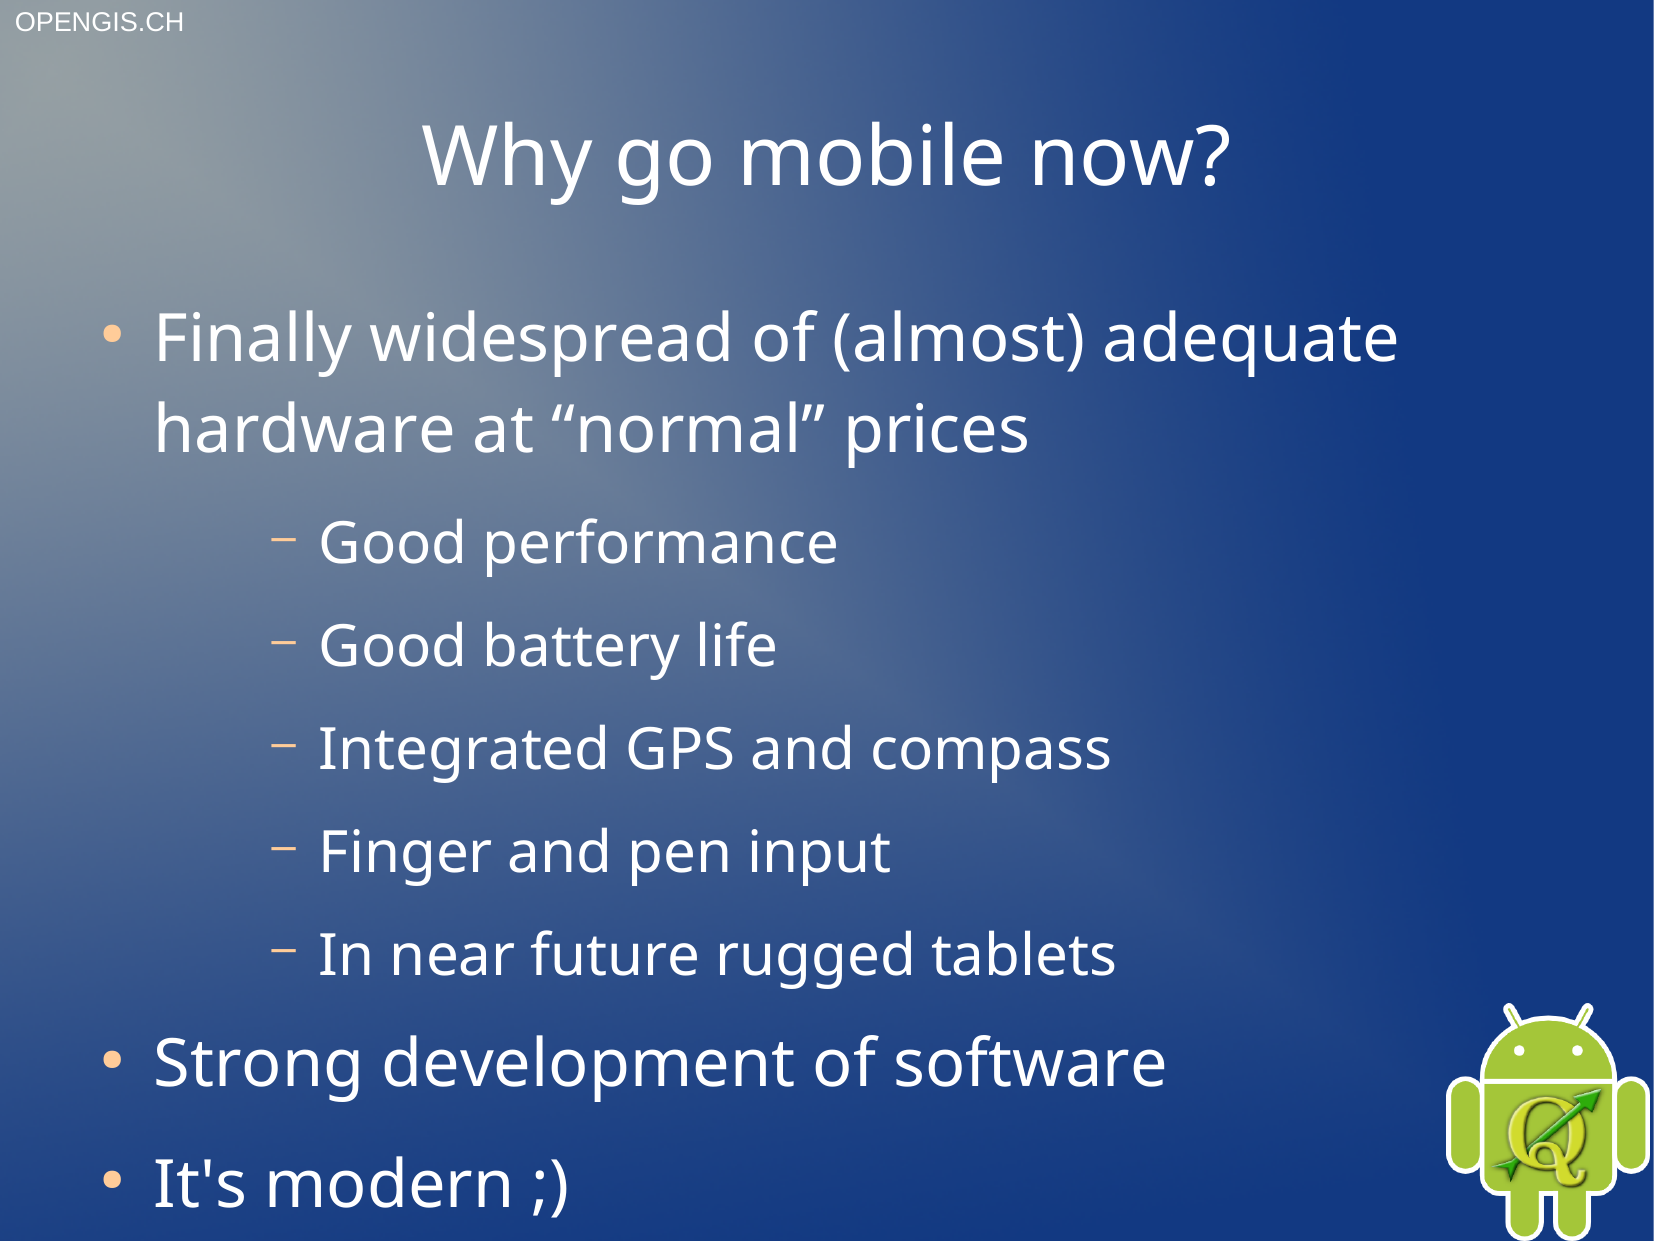

# Why go mobile now?
Finally widespread of (almost) adequate hardware at “normal” prices
Good performance
Good battery life
Integrated GPS and compass
Finger and pen input
In near future rugged tablets
Strong development of software
It's modern ;)